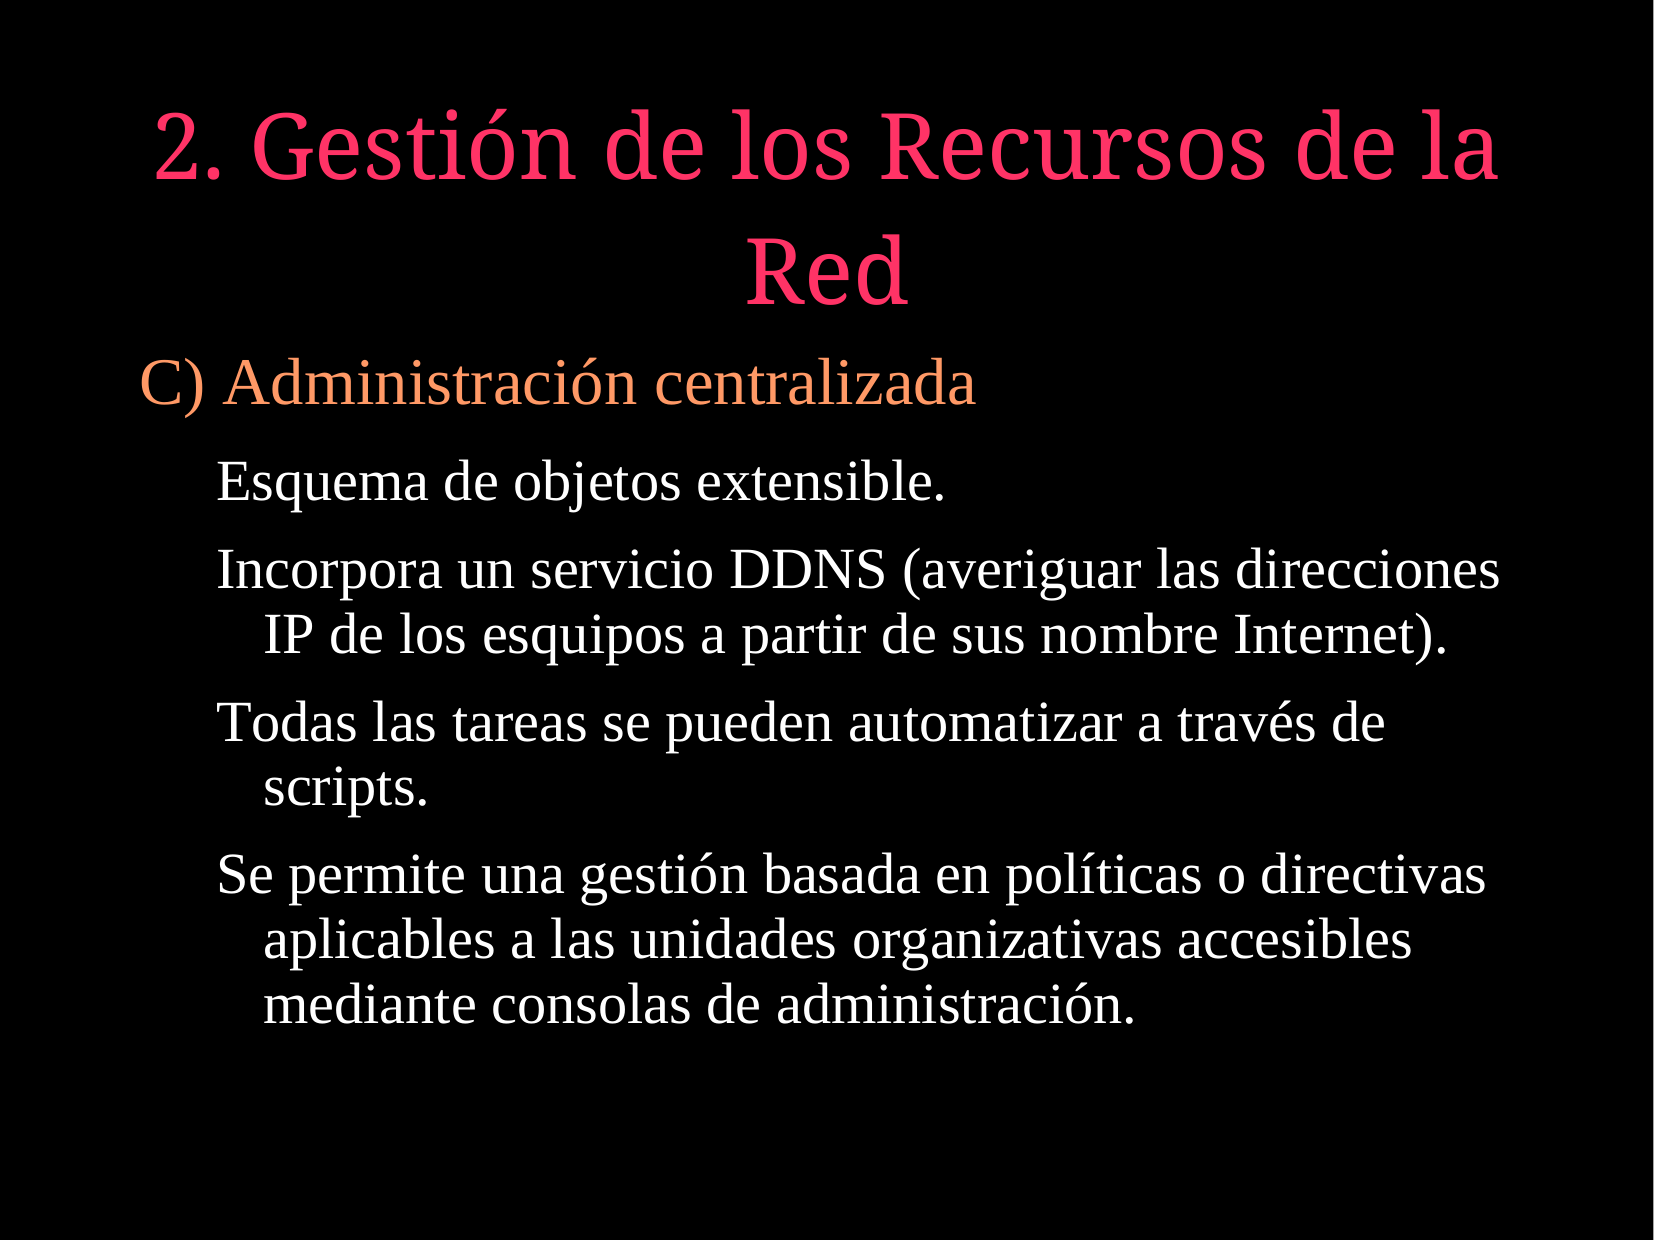

# 2. Gestión de los Recursos de la Red
C) Administración centralizada
Esquema de objetos extensible.
Incorpora un servicio DDNS (averiguar las direcciones IP de los esquipos a partir de sus nombre Internet).
Todas las tareas se pueden automatizar a través de scripts.
Se permite una gestión basada en políticas o directivas aplicables a las unidades organizativas accesibles mediante consolas de administración.